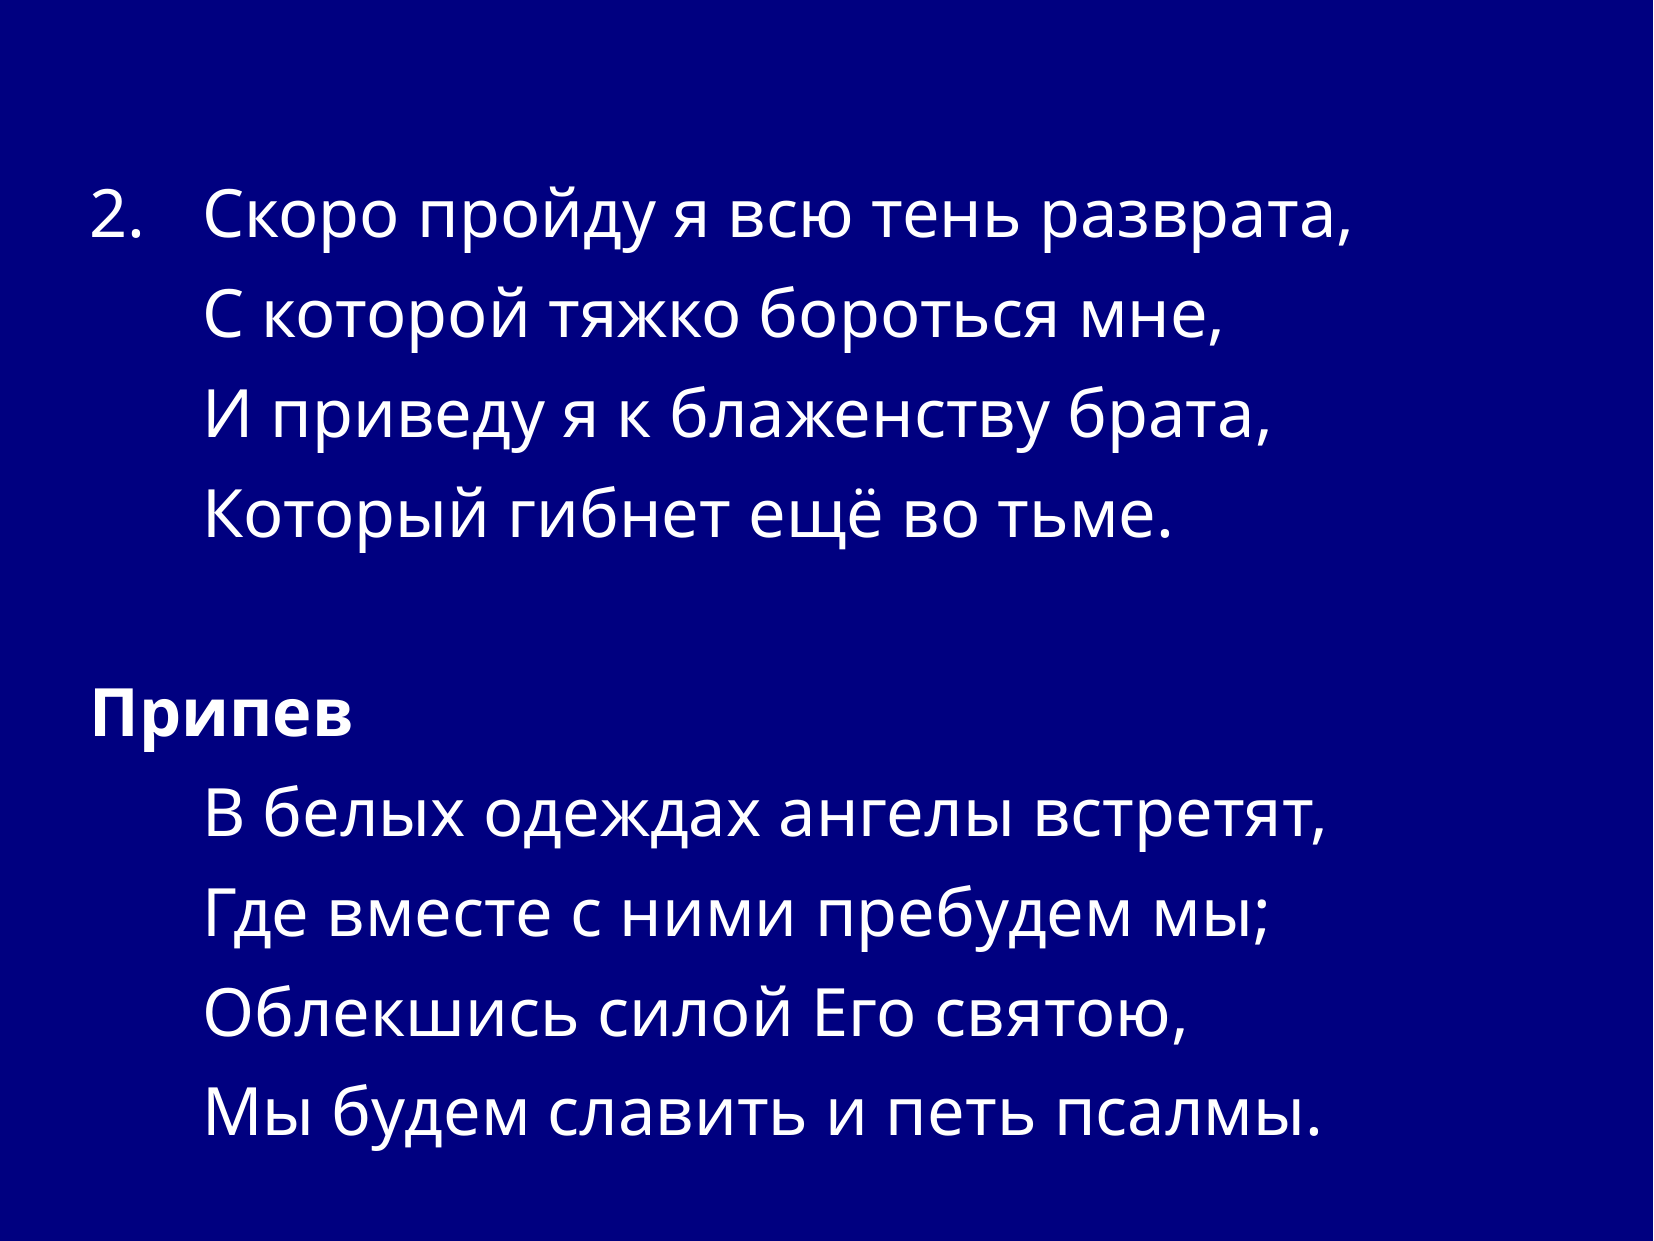

2.	Скоро пройду я всю тень разврата,
	С которой тяжко бороться мне,
	И приведу я к блаженству брата,
	Который гибнет ещё во тьме.
Припев
	В белых одеждах ангелы встретят,
	Где вместе с ними пребудем мы;
	Облекшись силой Его святою,
	Мы будем славить и петь псалмы.